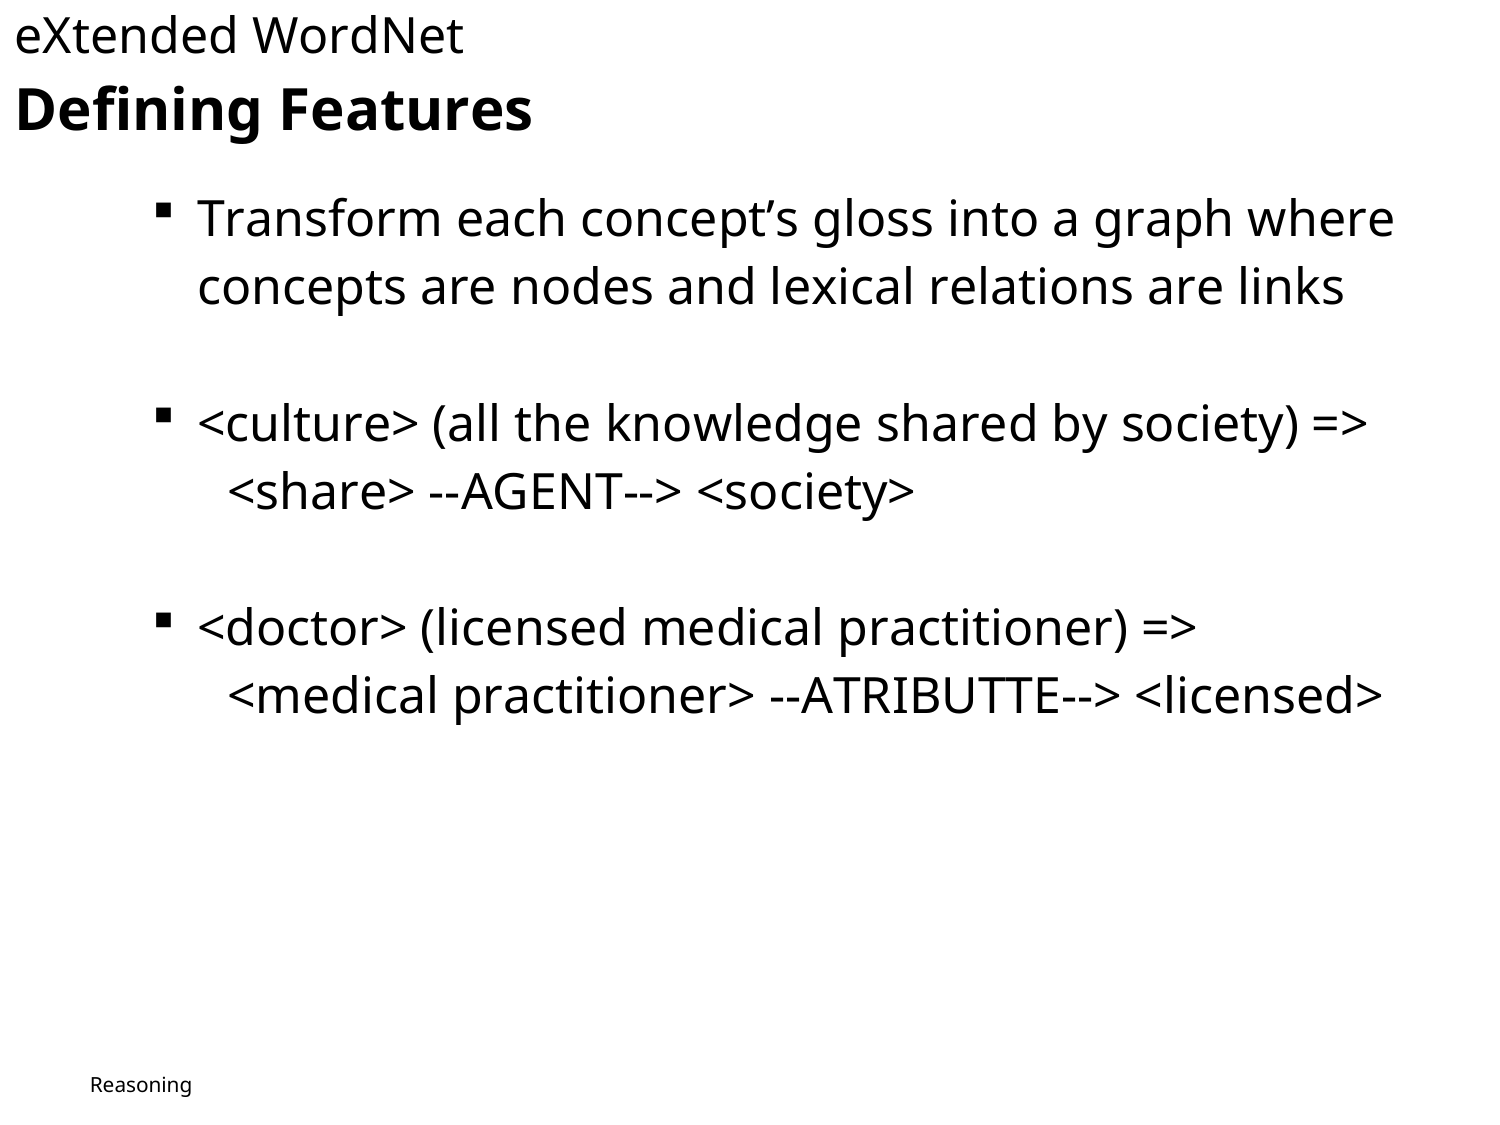

eXtended WordNet
Defining Features
# Transform each concept’s gloss into a graph where concepts are nodes and lexical relations are links
<culture> (all the knowledge shared by society) =>
<share> --AGENT--> <society>
<doctor> (licensed medical practitioner) =>
<medical practitioner> --ATRIBUTTE--> <licensed>